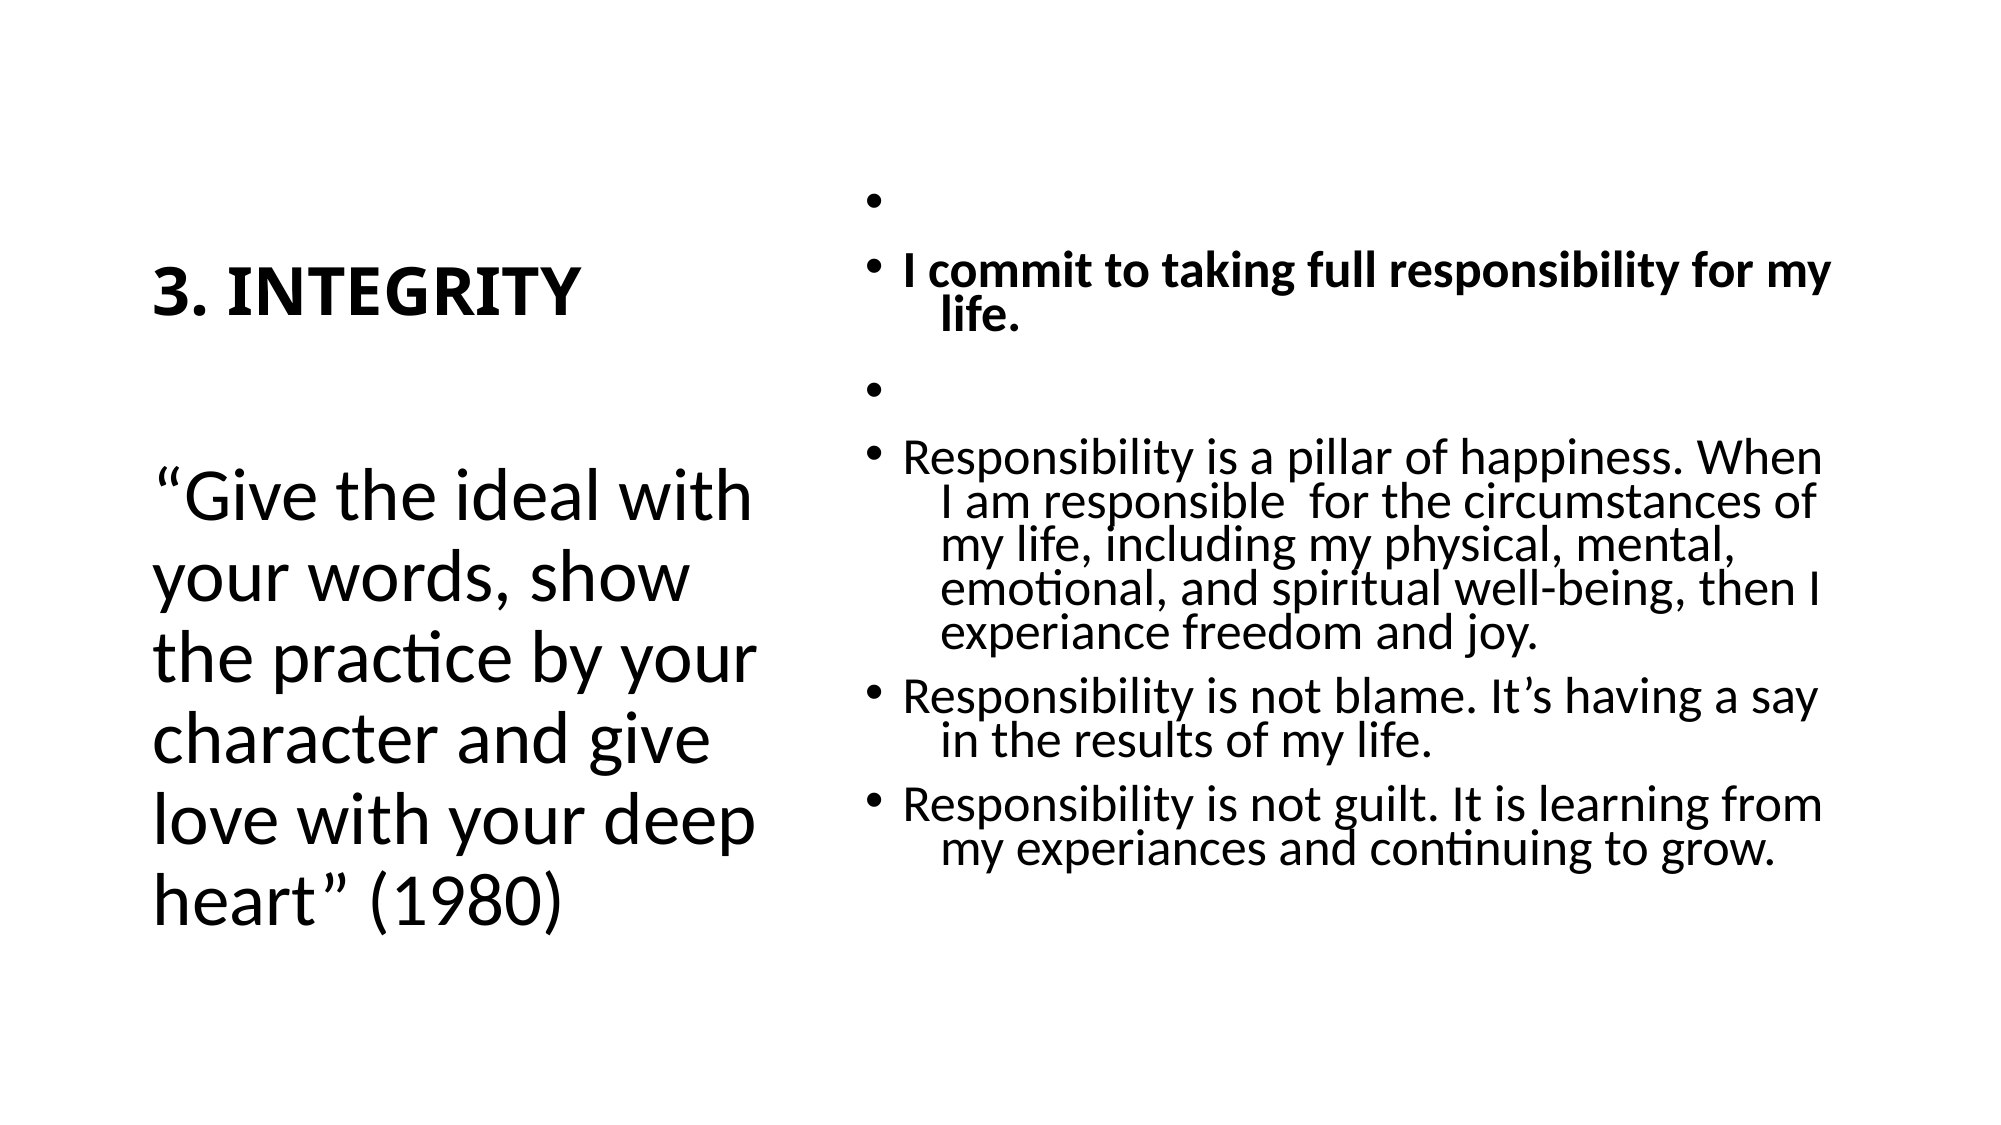

# 3. INTEGRITY
I commit to taking full responsibility for my life.
Responsibility is a pillar of happiness. When I am responsible for the circumstances of my life, including my physical, mental, emotional, and spiritual well-being, then I experiance freedom and joy.
Responsibility is not blame. It’s having a say in the results of my life.
Responsibility is not guilt. It is learning from my experiances and continuing to grow.
“Give the ideal with your words, show the practice by your character and give love with your deep heart” (1980)